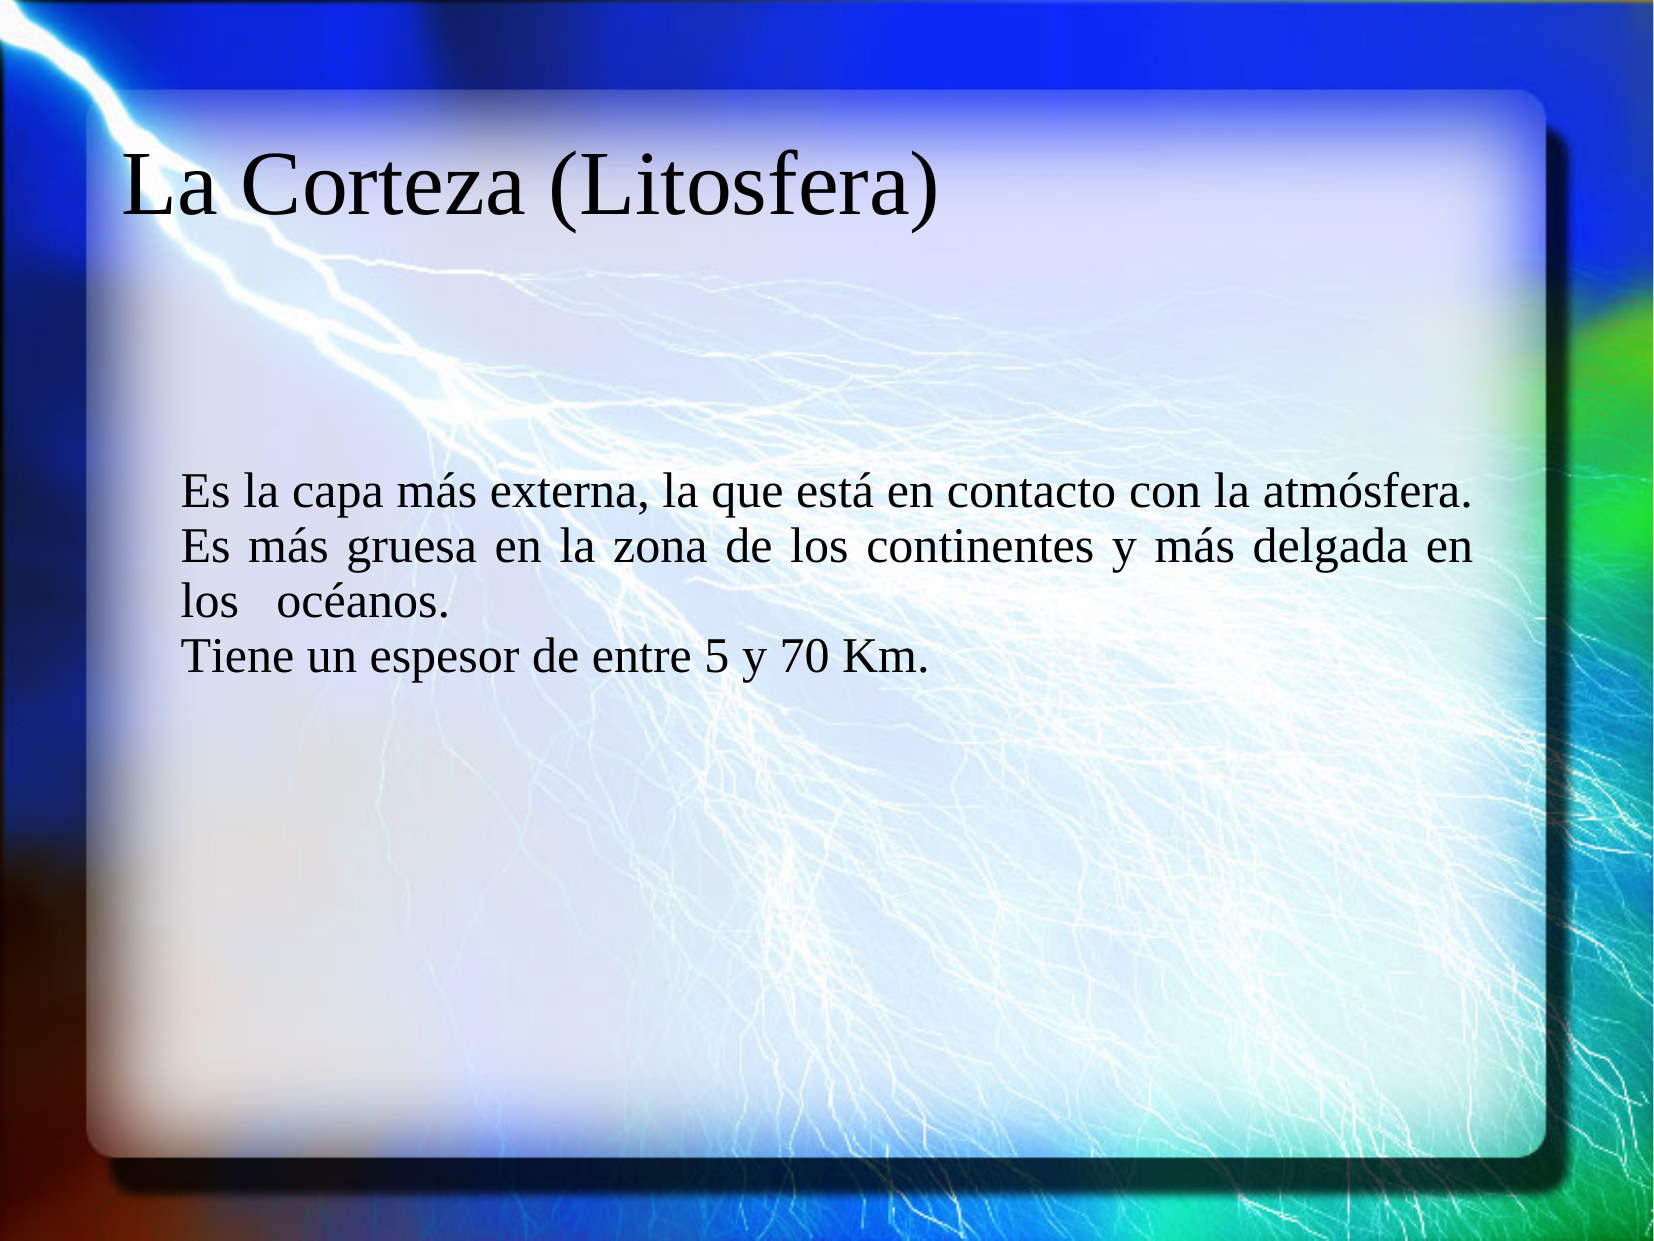

# La Corteza (Litosfera)
Es la capa más externa, la que está en contacto con la atmósfera. Es más gruesa en la zona de los continentes y más delgada en los océanos.
Tiene un espesor de entre 5 y 70 Km.